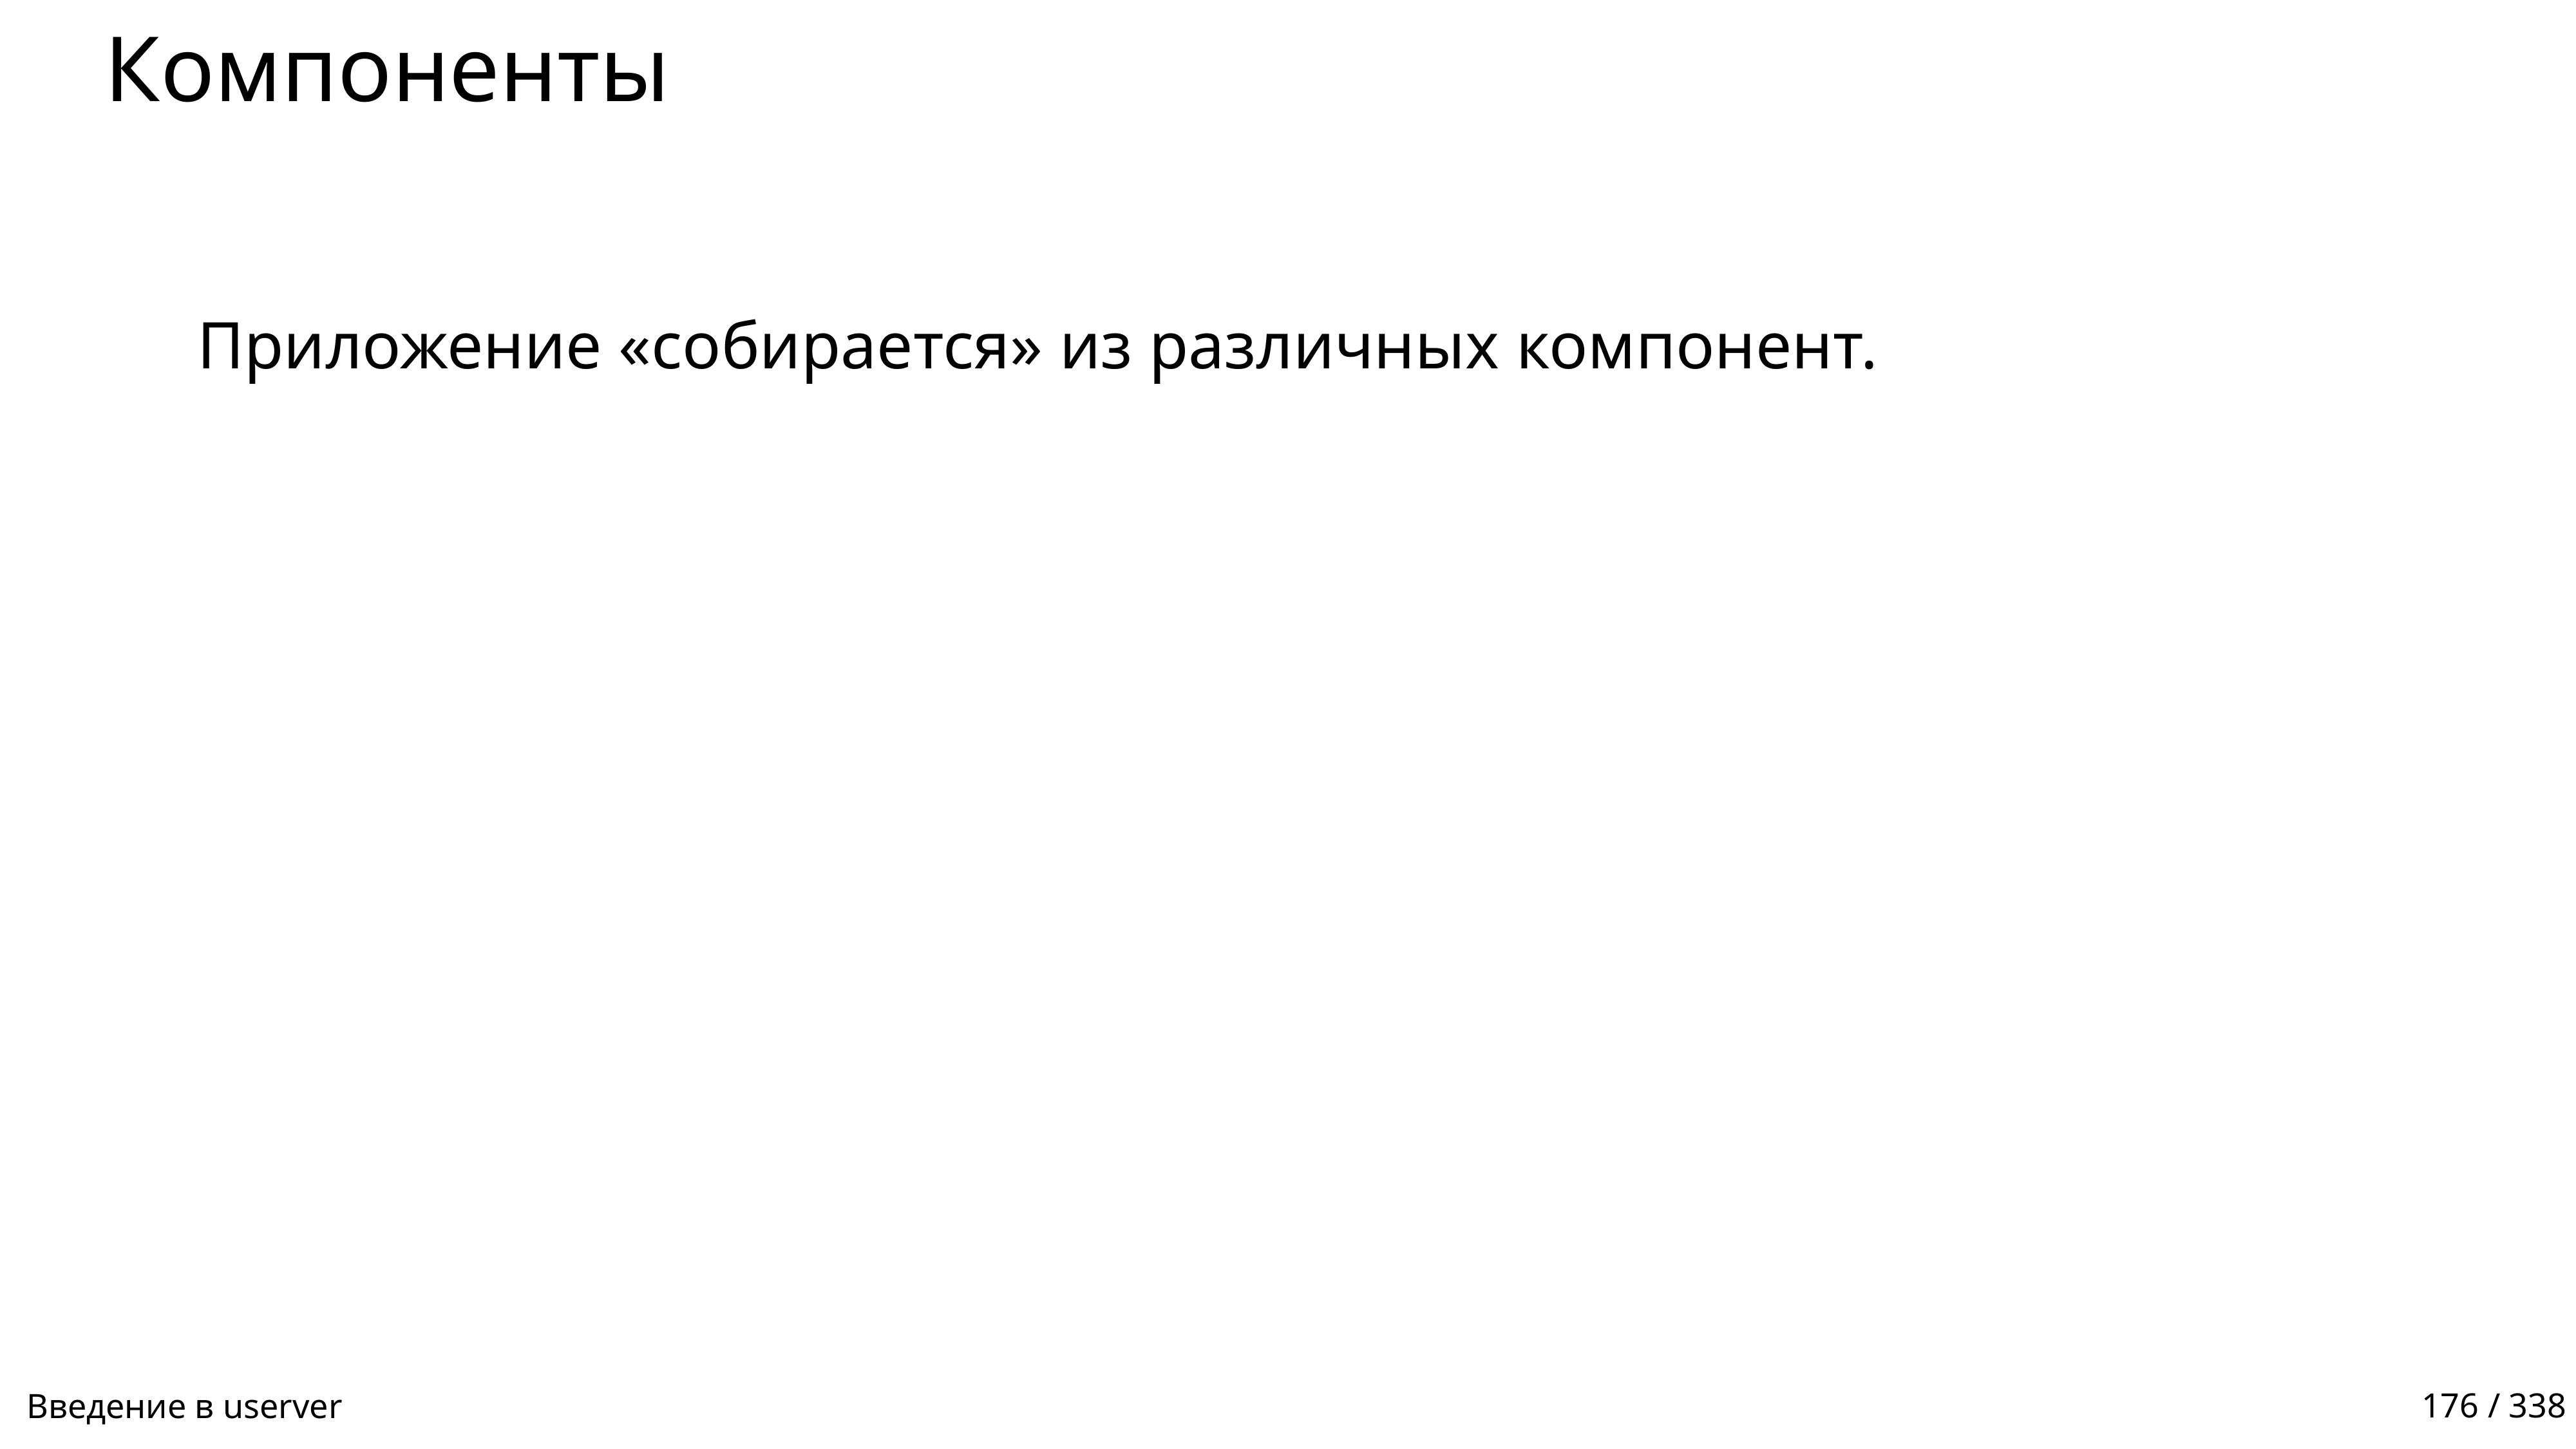

Компоненты
# Приложение «собирается» из различных компонент.
Введение в userver